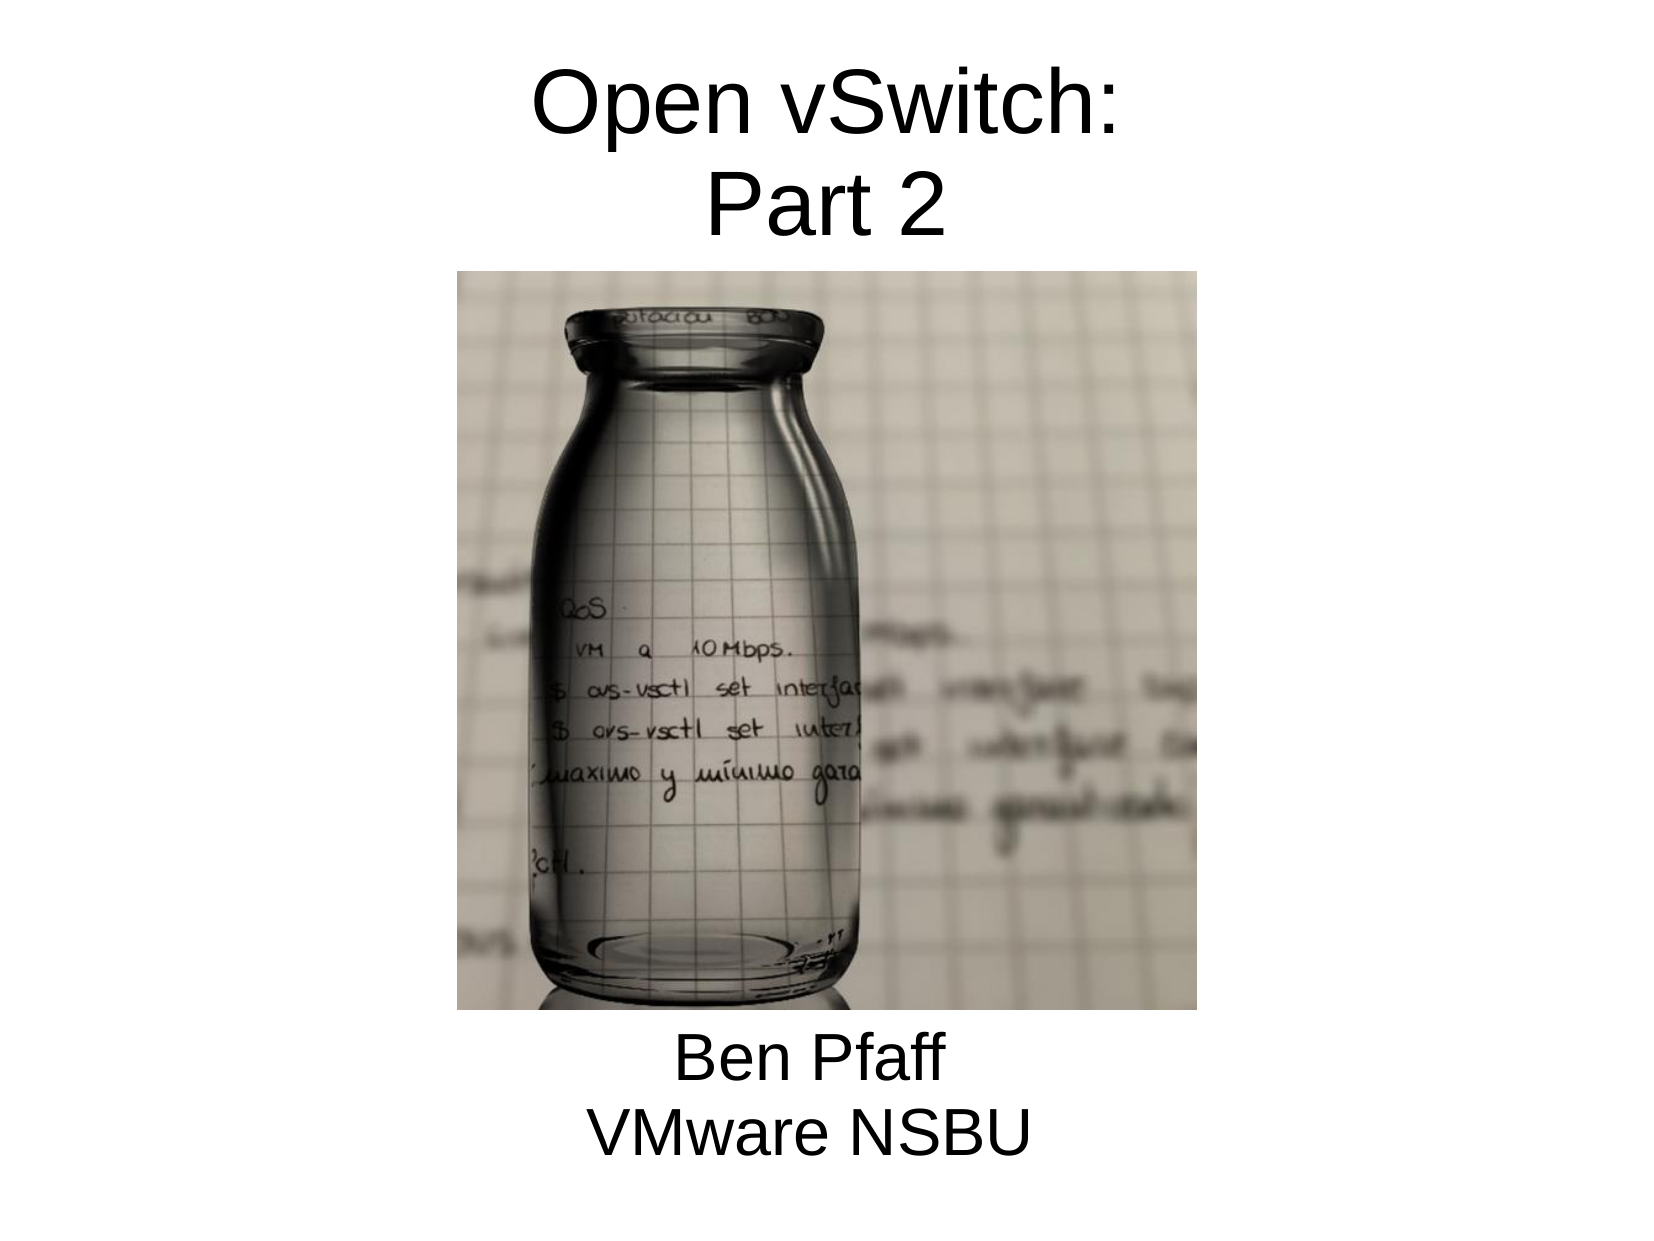

# Open vSwitch: Part 2
Ben Pfaff
VMware NSBU